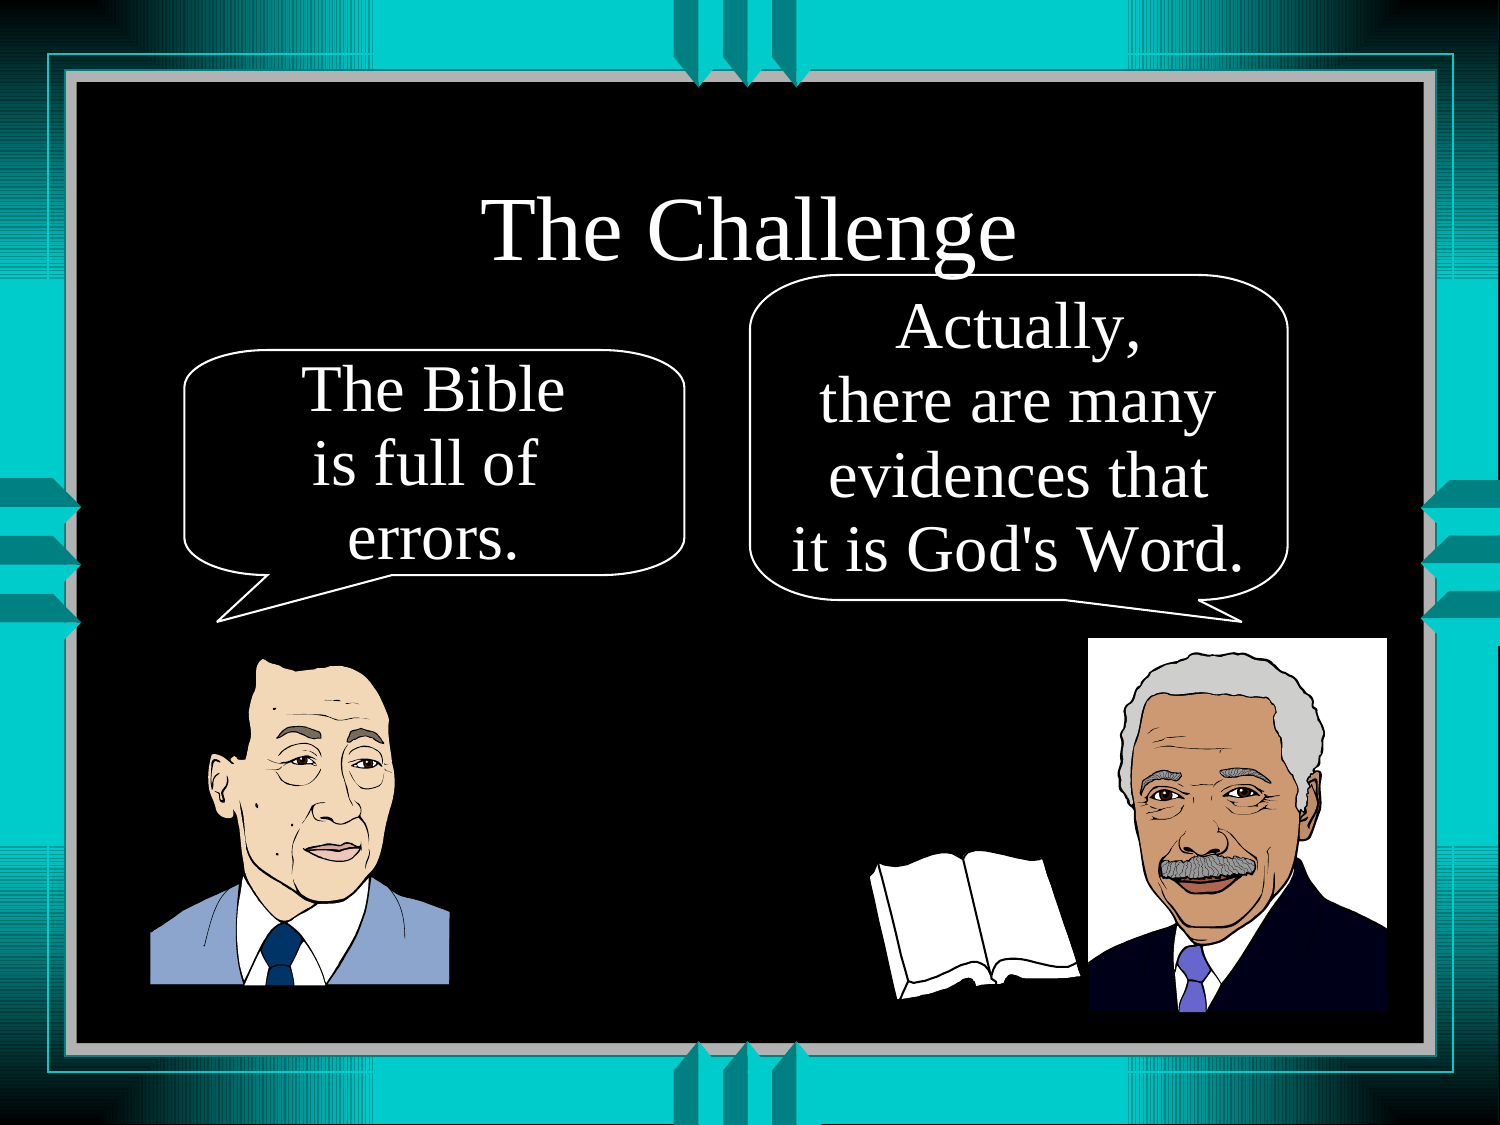

# The Challenge
Actually,
there are many
evidences that
it is God's Word.
The Bible
is full of
errors.